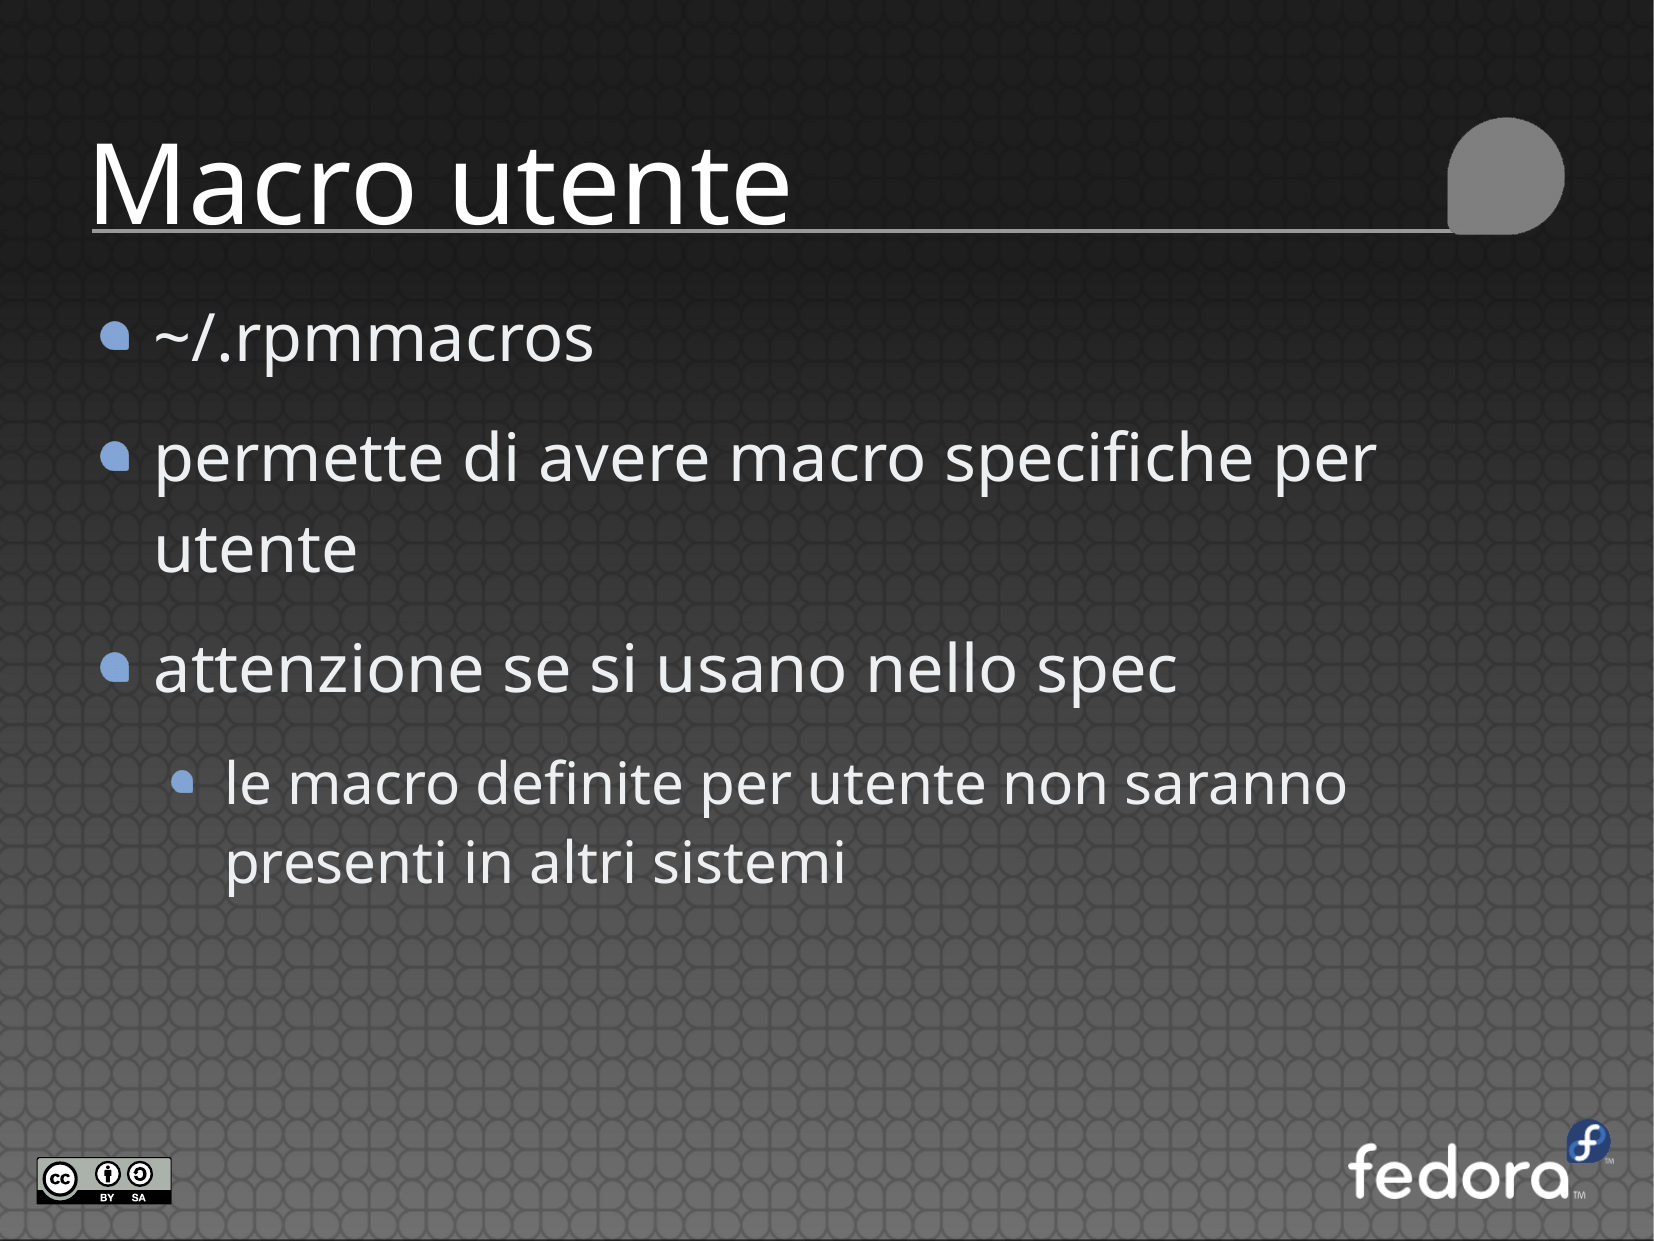

# Macro utente
~/.rpmmacros
permette di avere macro specifiche per utente
attenzione se si usano nello spec
le macro definite per utente non saranno presenti in altri sistemi